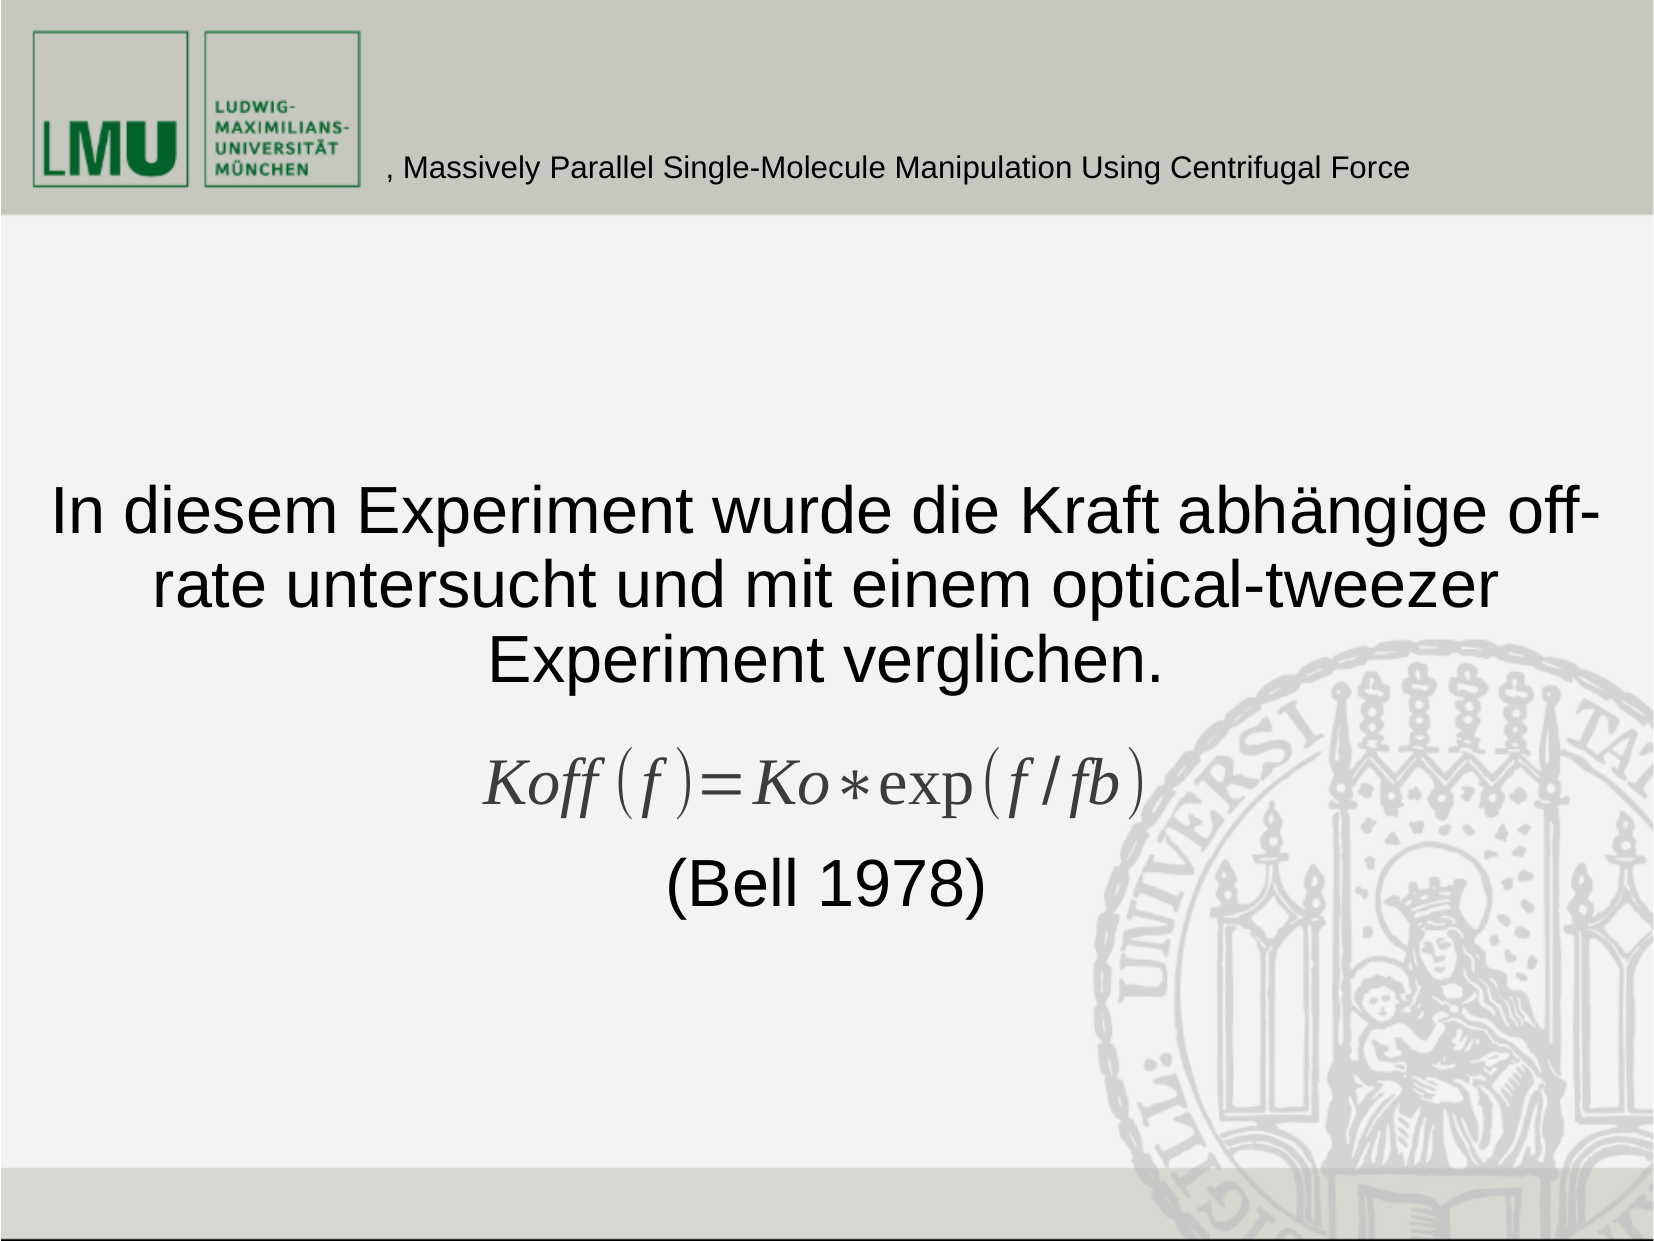

, Massively Parallel Single-Molecule Manipulation Using Centrifugal Force
In diesem Experiment wurde die Kraft abhängige off-rate untersucht und mit einem optical-tweezer Experiment verglichen.
(Bell 1978)
#